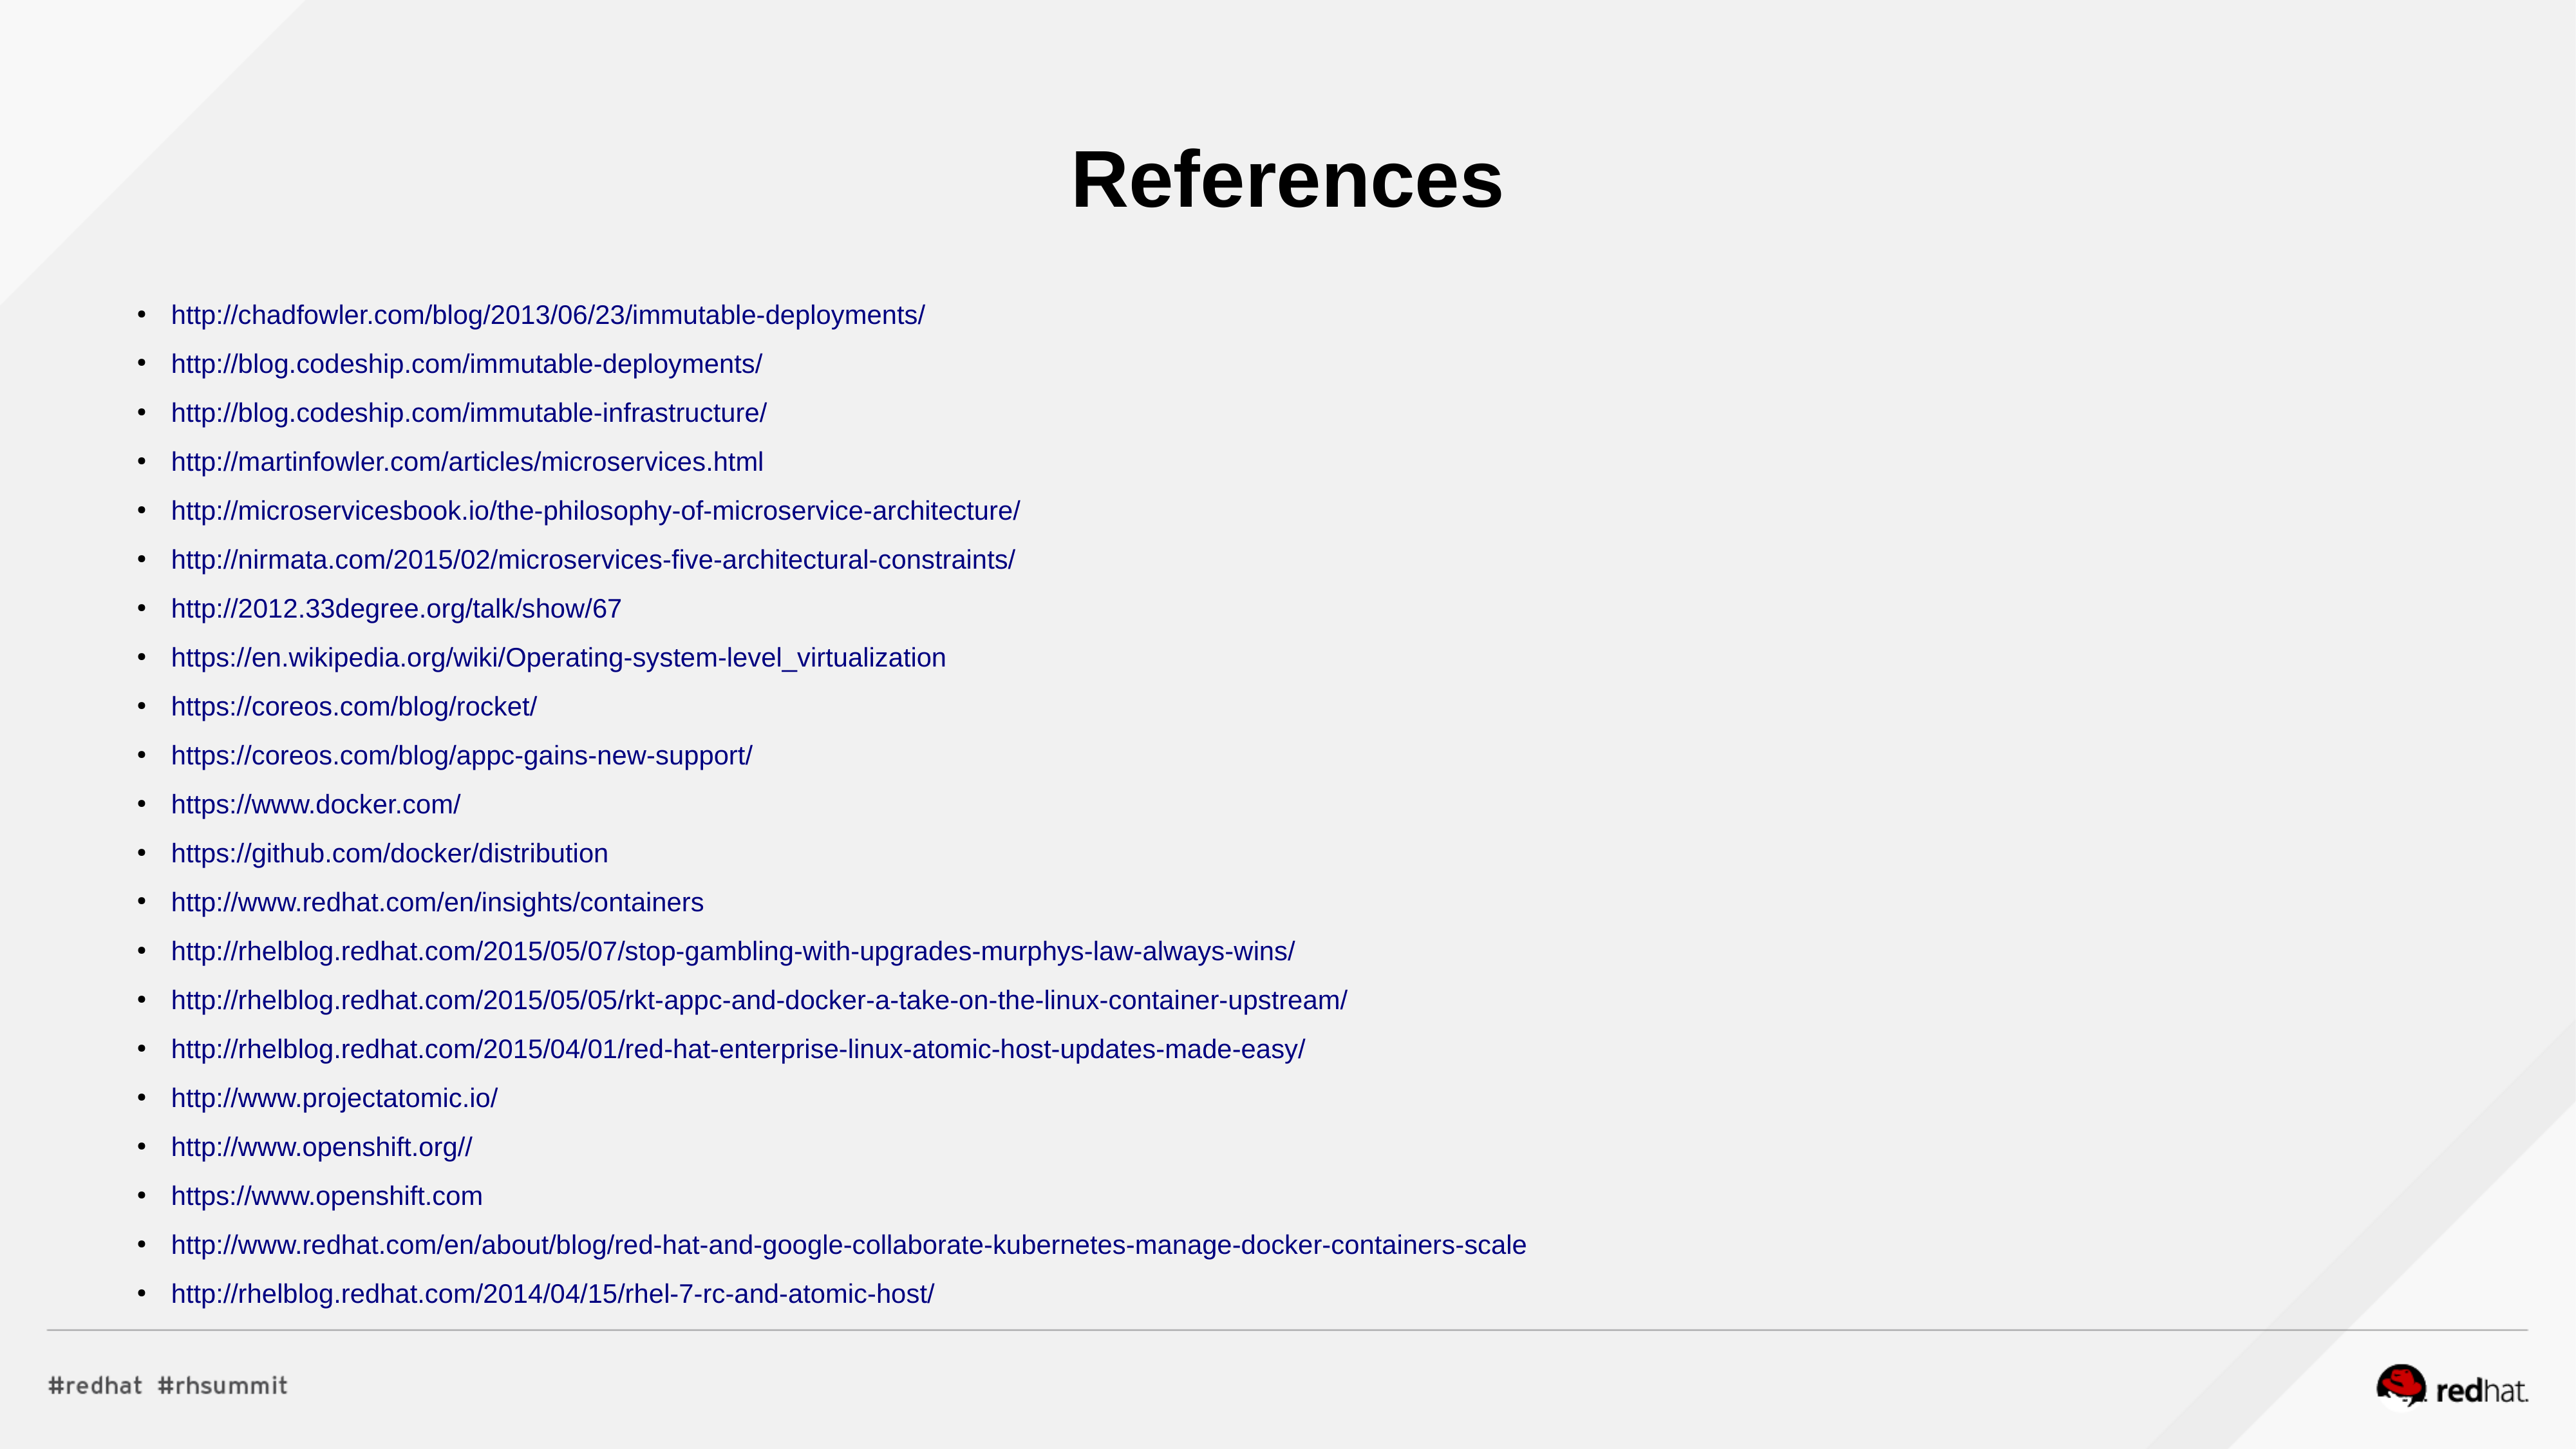

# References
http://chadfowler.com/blog/2013/06/23/immutable-deployments/
http://blog.codeship.com/immutable-deployments/
http://blog.codeship.com/immutable-infrastructure/
http://martinfowler.com/articles/microservices.html
http://microservicesbook.io/the-philosophy-of-microservice-architecture/
http://nirmata.com/2015/02/microservices-five-architectural-constraints/
http://2012.33degree.org/talk/show/67
https://en.wikipedia.org/wiki/Operating-system-level_virtualization
https://coreos.com/blog/rocket/
https://coreos.com/blog/appc-gains-new-support/
https://www.docker.com/
https://github.com/docker/distribution
http://www.redhat.com/en/insights/containers
http://rhelblog.redhat.com/2015/05/07/stop-gambling-with-upgrades-murphys-law-always-wins/
http://rhelblog.redhat.com/2015/05/05/rkt-appc-and-docker-a-take-on-the-linux-container-upstream/
http://rhelblog.redhat.com/2015/04/01/red-hat-enterprise-linux-atomic-host-updates-made-easy/
http://www.projectatomic.io/
http://www.openshift.org//
https://www.openshift.com
http://www.redhat.com/en/about/blog/red-hat-and-google-collaborate-kubernetes-manage-docker-containers-scale
http://rhelblog.redhat.com/2014/04/15/rhel-7-rc-and-atomic-host/